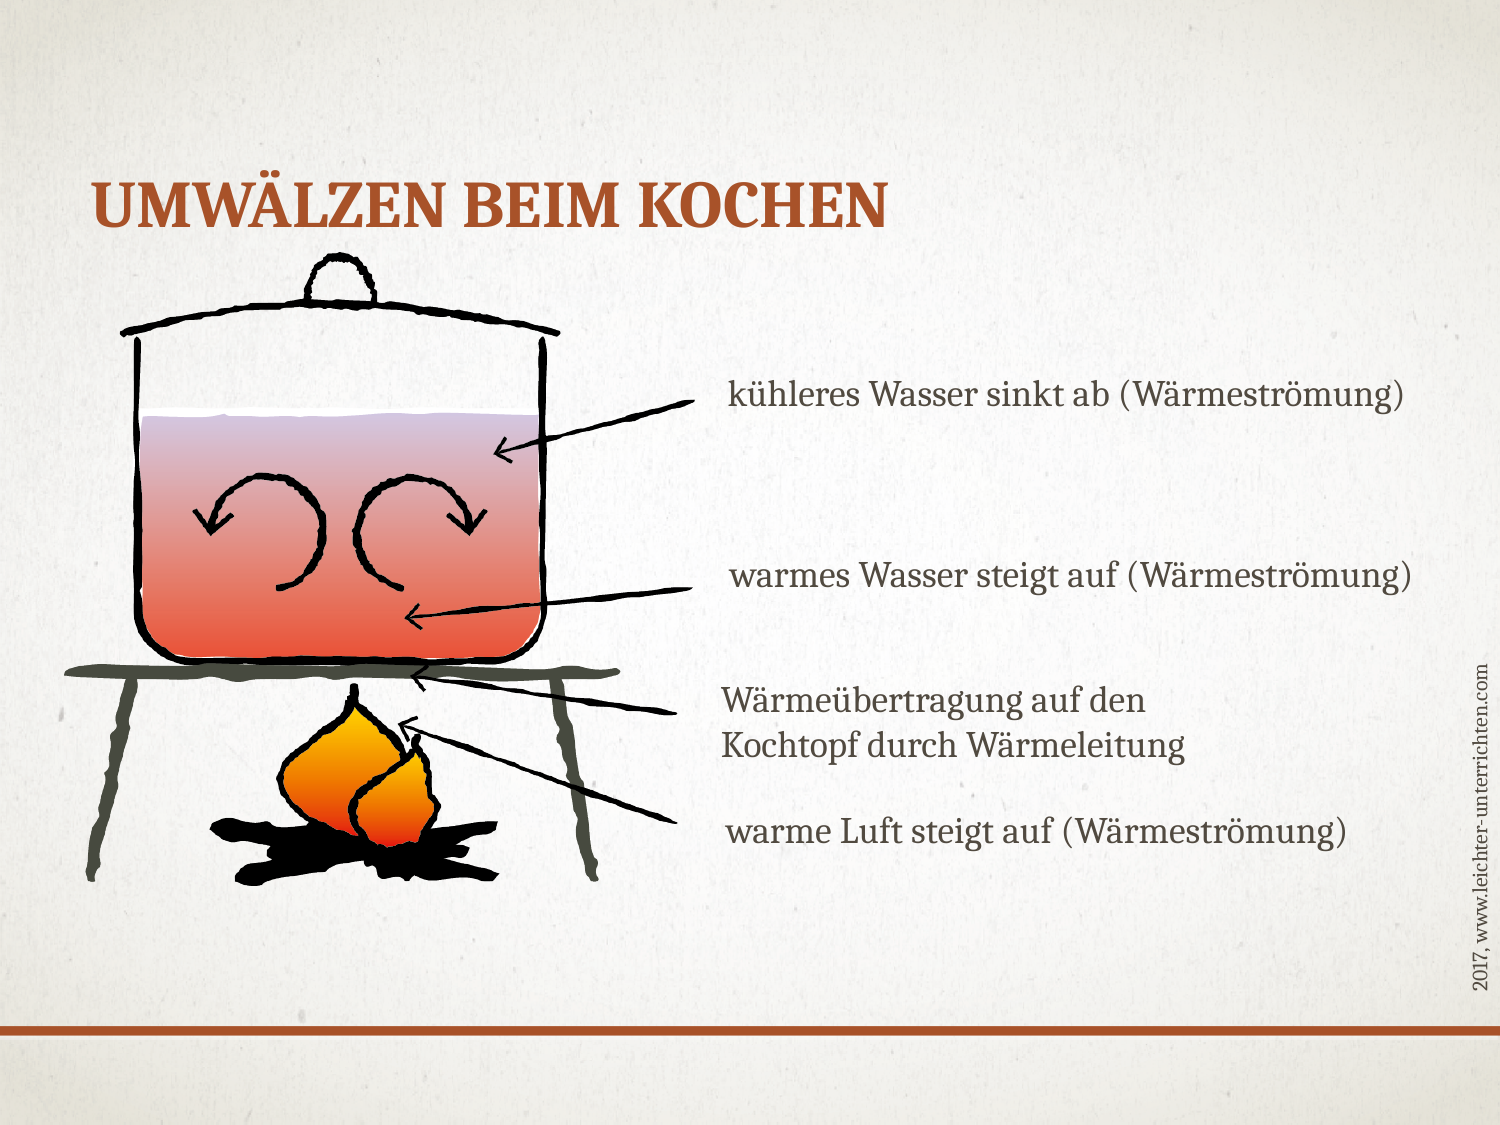

# Umwälzen beim Kochen
kühleres Wasser sinkt ab (Wärmeströmung)
warmes Wasser steigt auf (Wärmeströmung)
Wärmeübertragung auf den
Kochtopf durch Wärmeleitung
warme Luft steigt auf (Wärmeströmung)